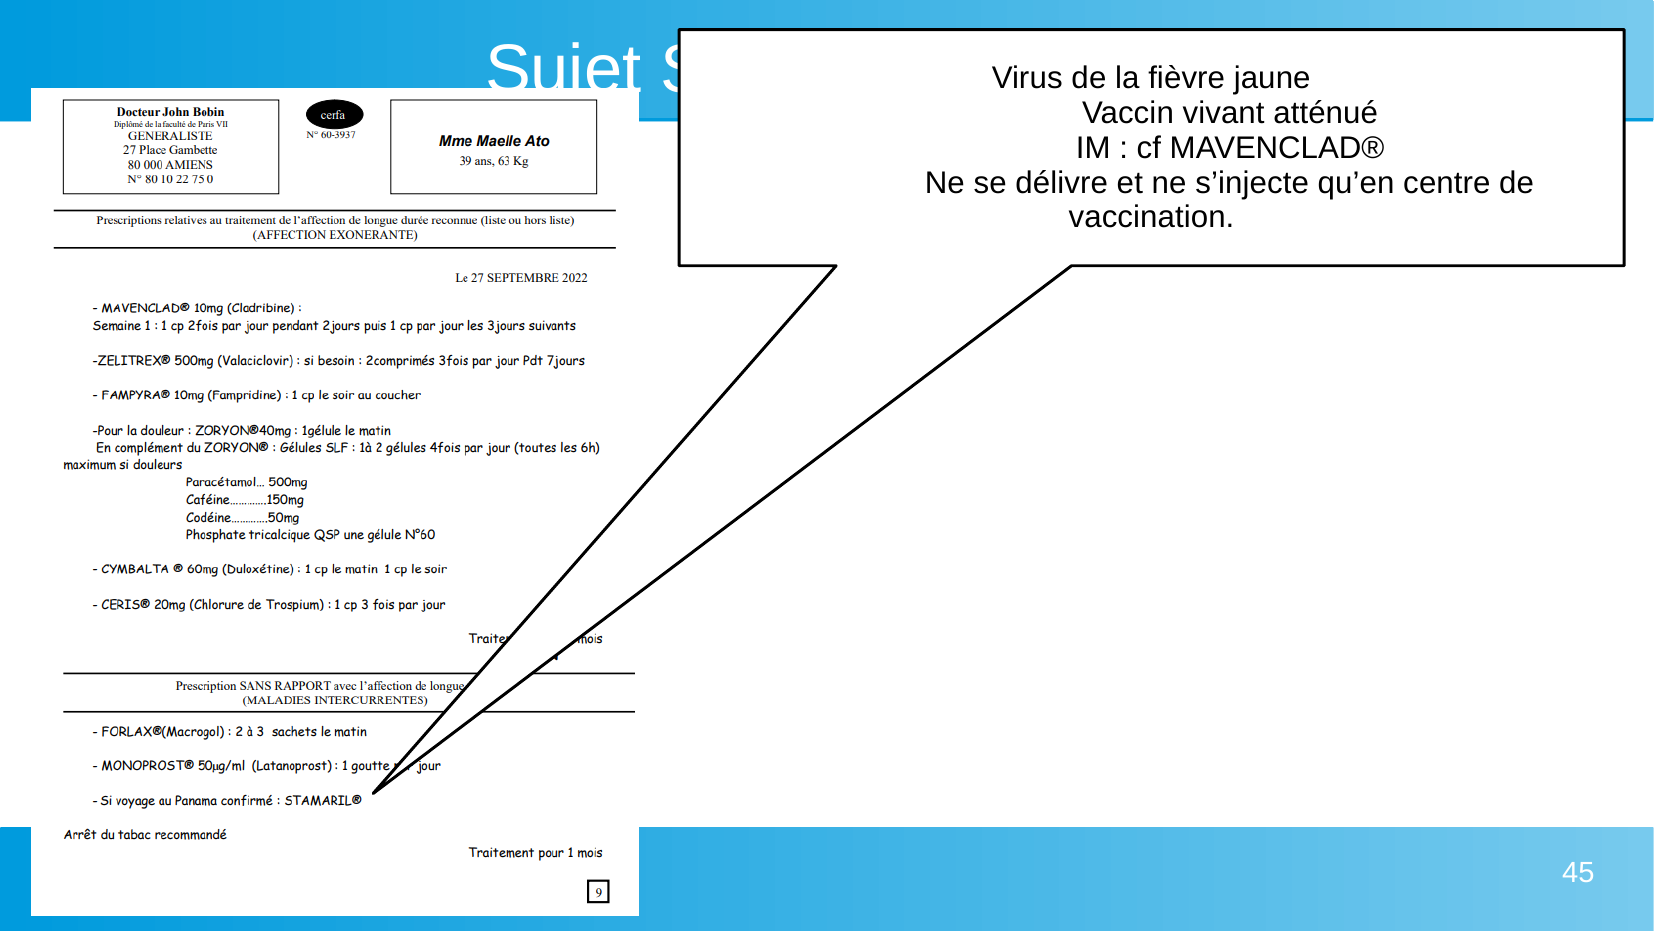

# Sujet Septembre 2022
Virus de la fièvre jaune
 Vaccin vivant atténué
 IM : cf MAVENCLAD®
 Ne se délivre et ne s’injecte qu’en centre de vaccination.
45